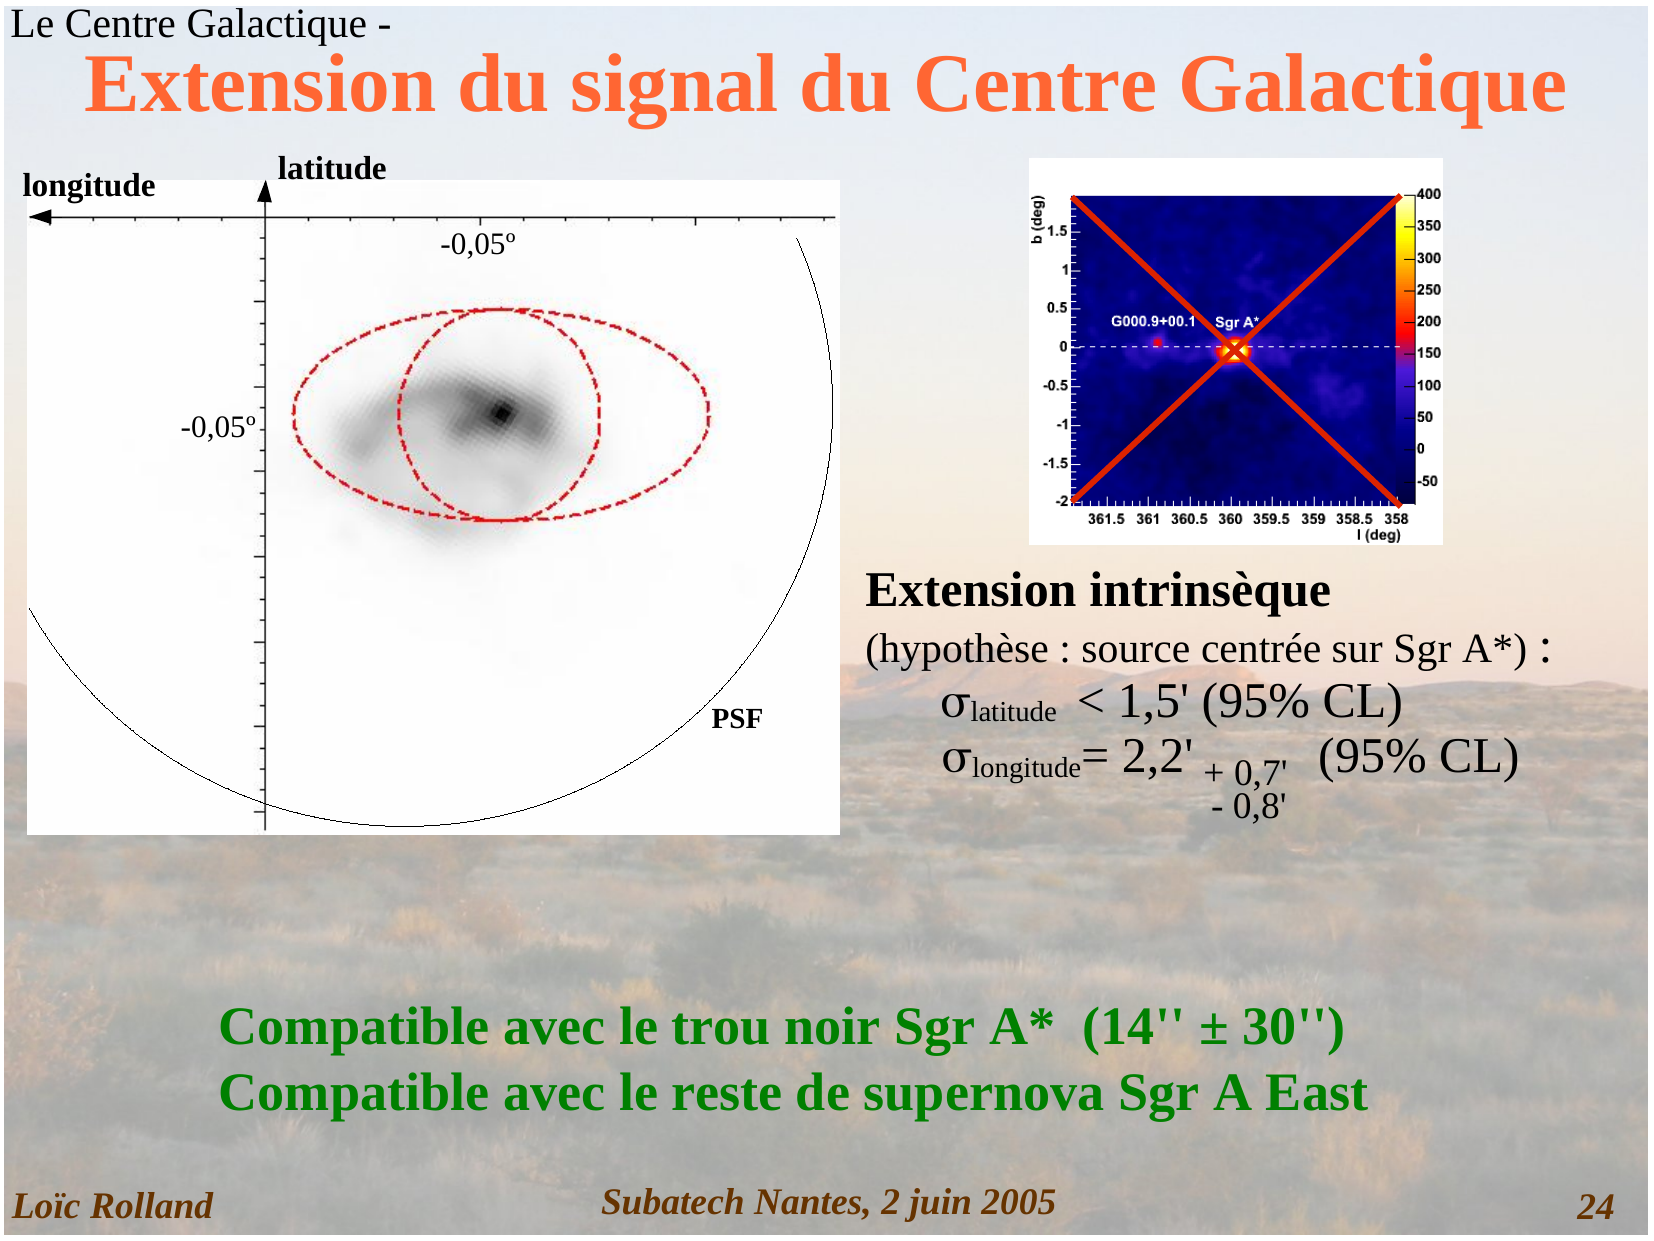

Le Centre Galactique -
# Extension du signal du Centre Galactique
latitude
longitude
-0,05º
-0,05º
PSF
Extension intrinsèque
(hypothèse : source centrée sur Sgr A*) :
	latitude < 1,5' (95% CL)
 longitude= 2,2' (95% CL)
+ 0,7'
 - 0,8'
Compatible avec le trou noir Sgr A* (14'' ± 30'')
Compatible avec le reste de supernova Sgr A East